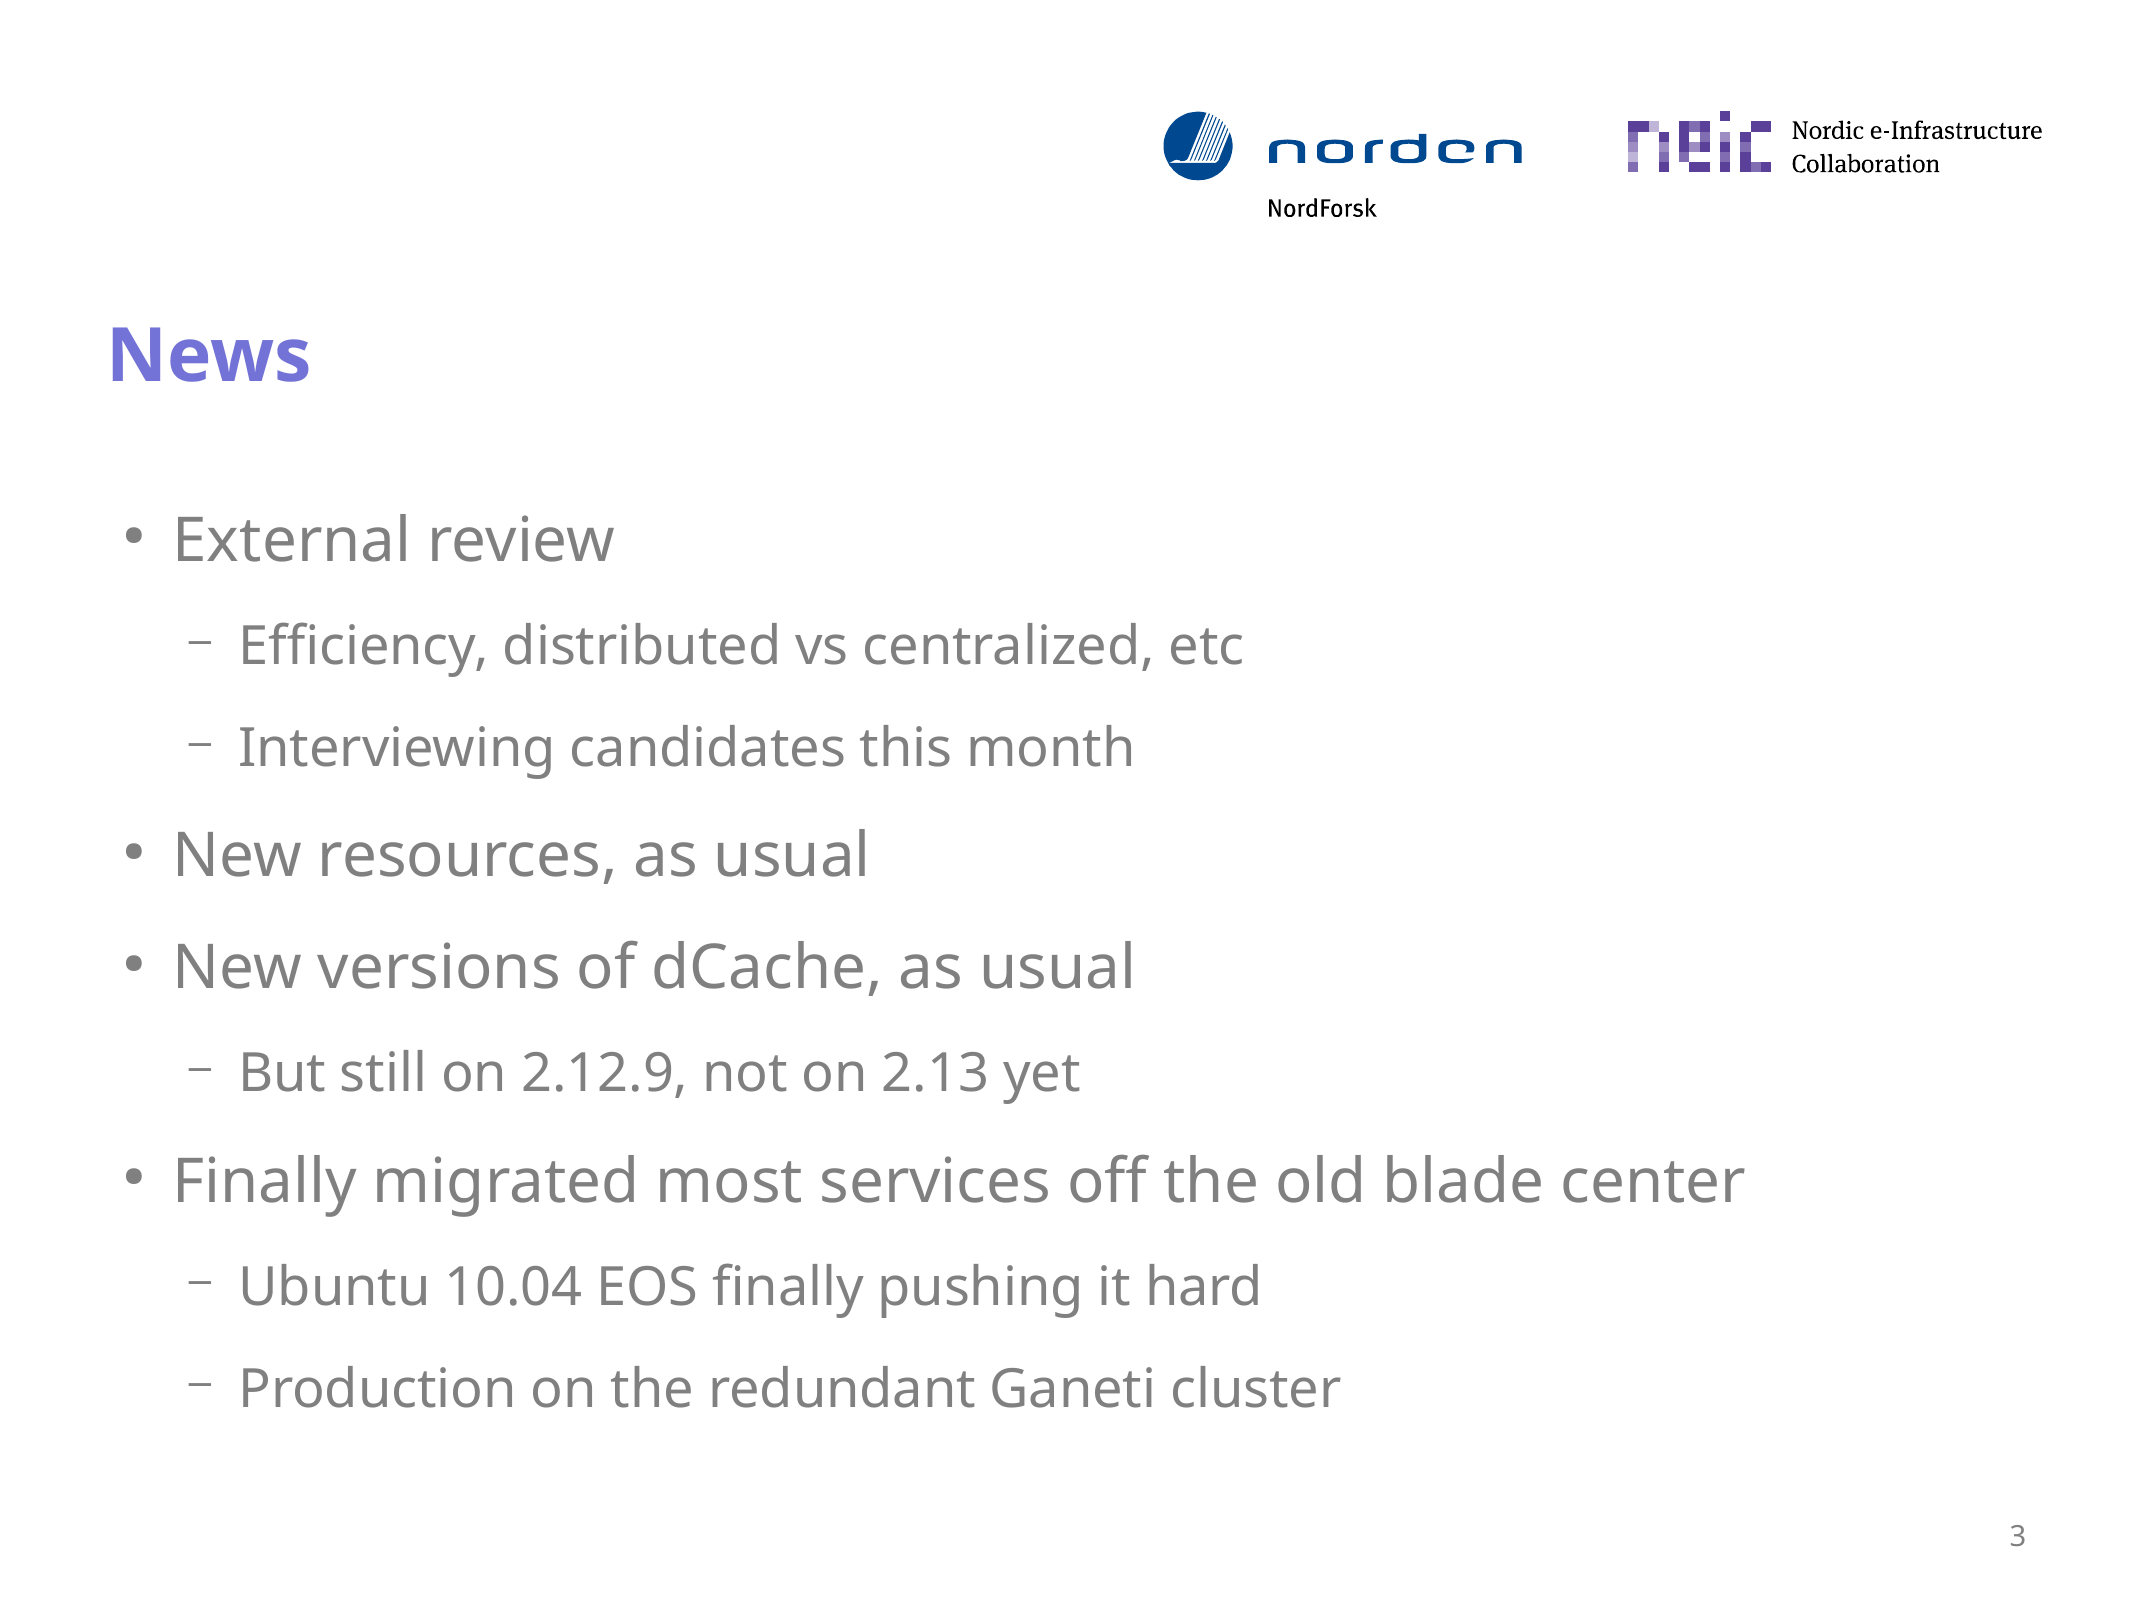

# News
External review
Efficiency, distributed vs centralized, etc
Interviewing candidates this month
New resources, as usual
New versions of dCache, as usual
But still on 2.12.9, not on 2.13 yet
Finally migrated most services off the old blade center
Ubuntu 10.04 EOS finally pushing it hard
Production on the redundant Ganeti cluster
3